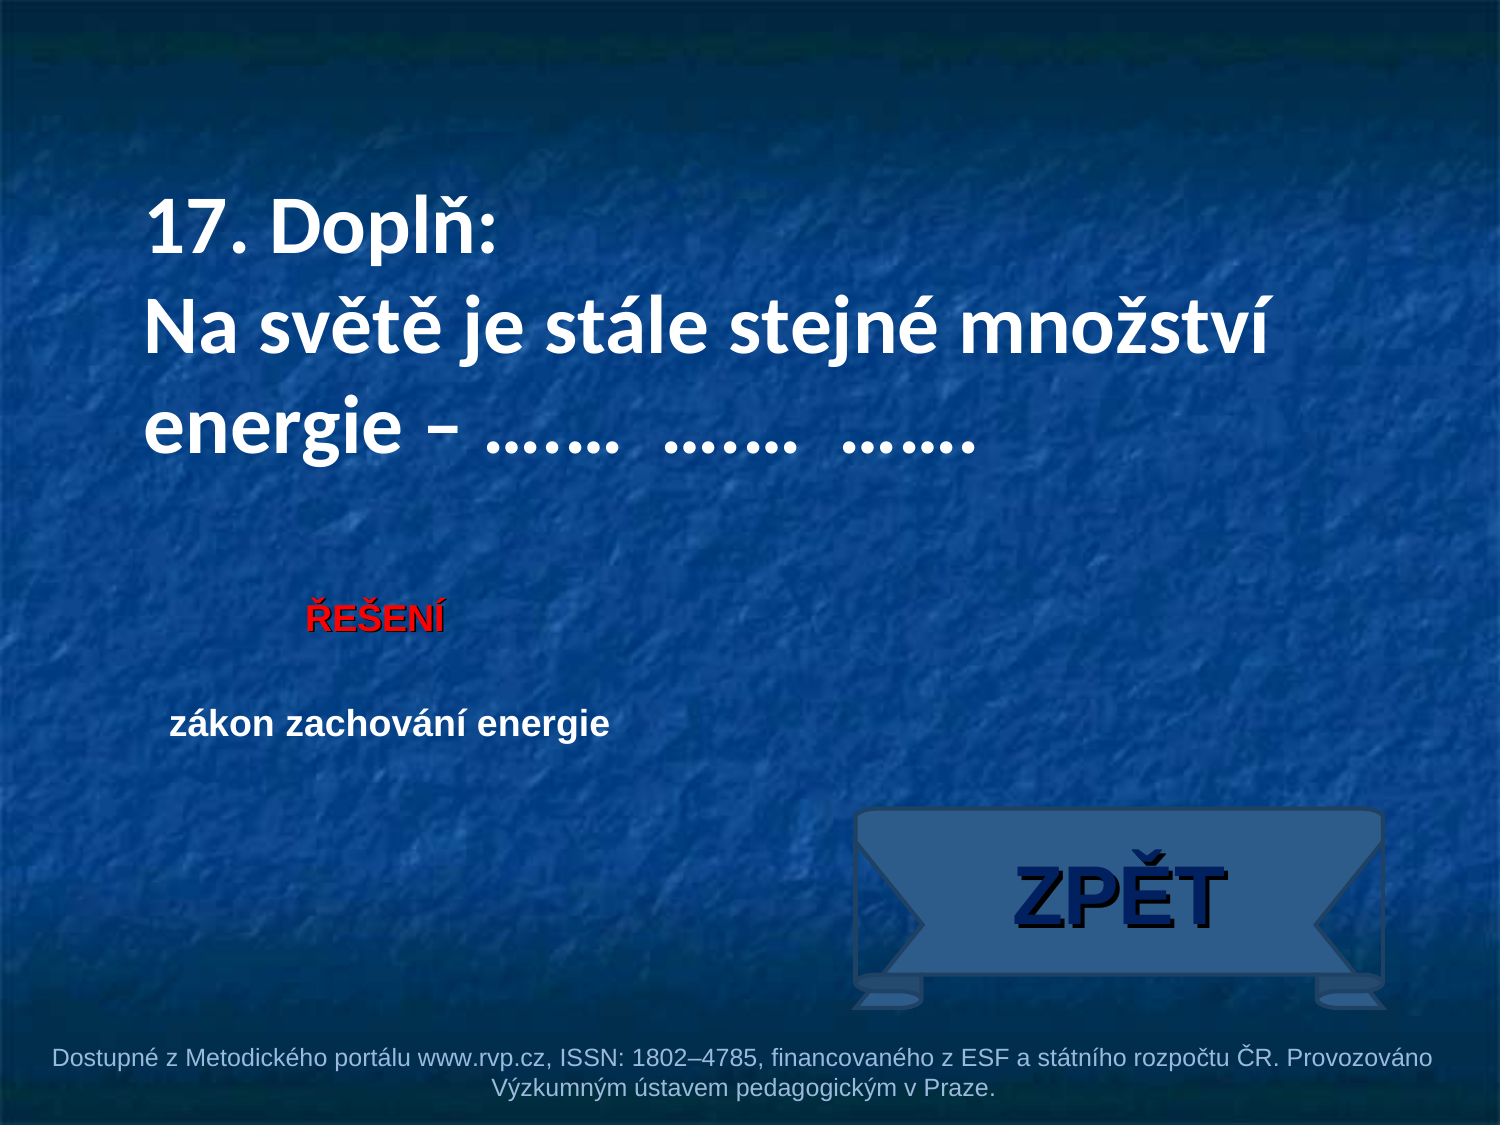

17. Doplň:
Na světě je stále stejné množství energie – ….… ….… …….
ŘEŠENÍ
zákon zachování energie
ZPĚT
Dostupné z Metodického portálu www.rvp.cz, ISSN: 1802–4785, financovaného z ESF a státního rozpočtu ČR. Provozováno Výzkumným ústavem pedagogickým v Praze.